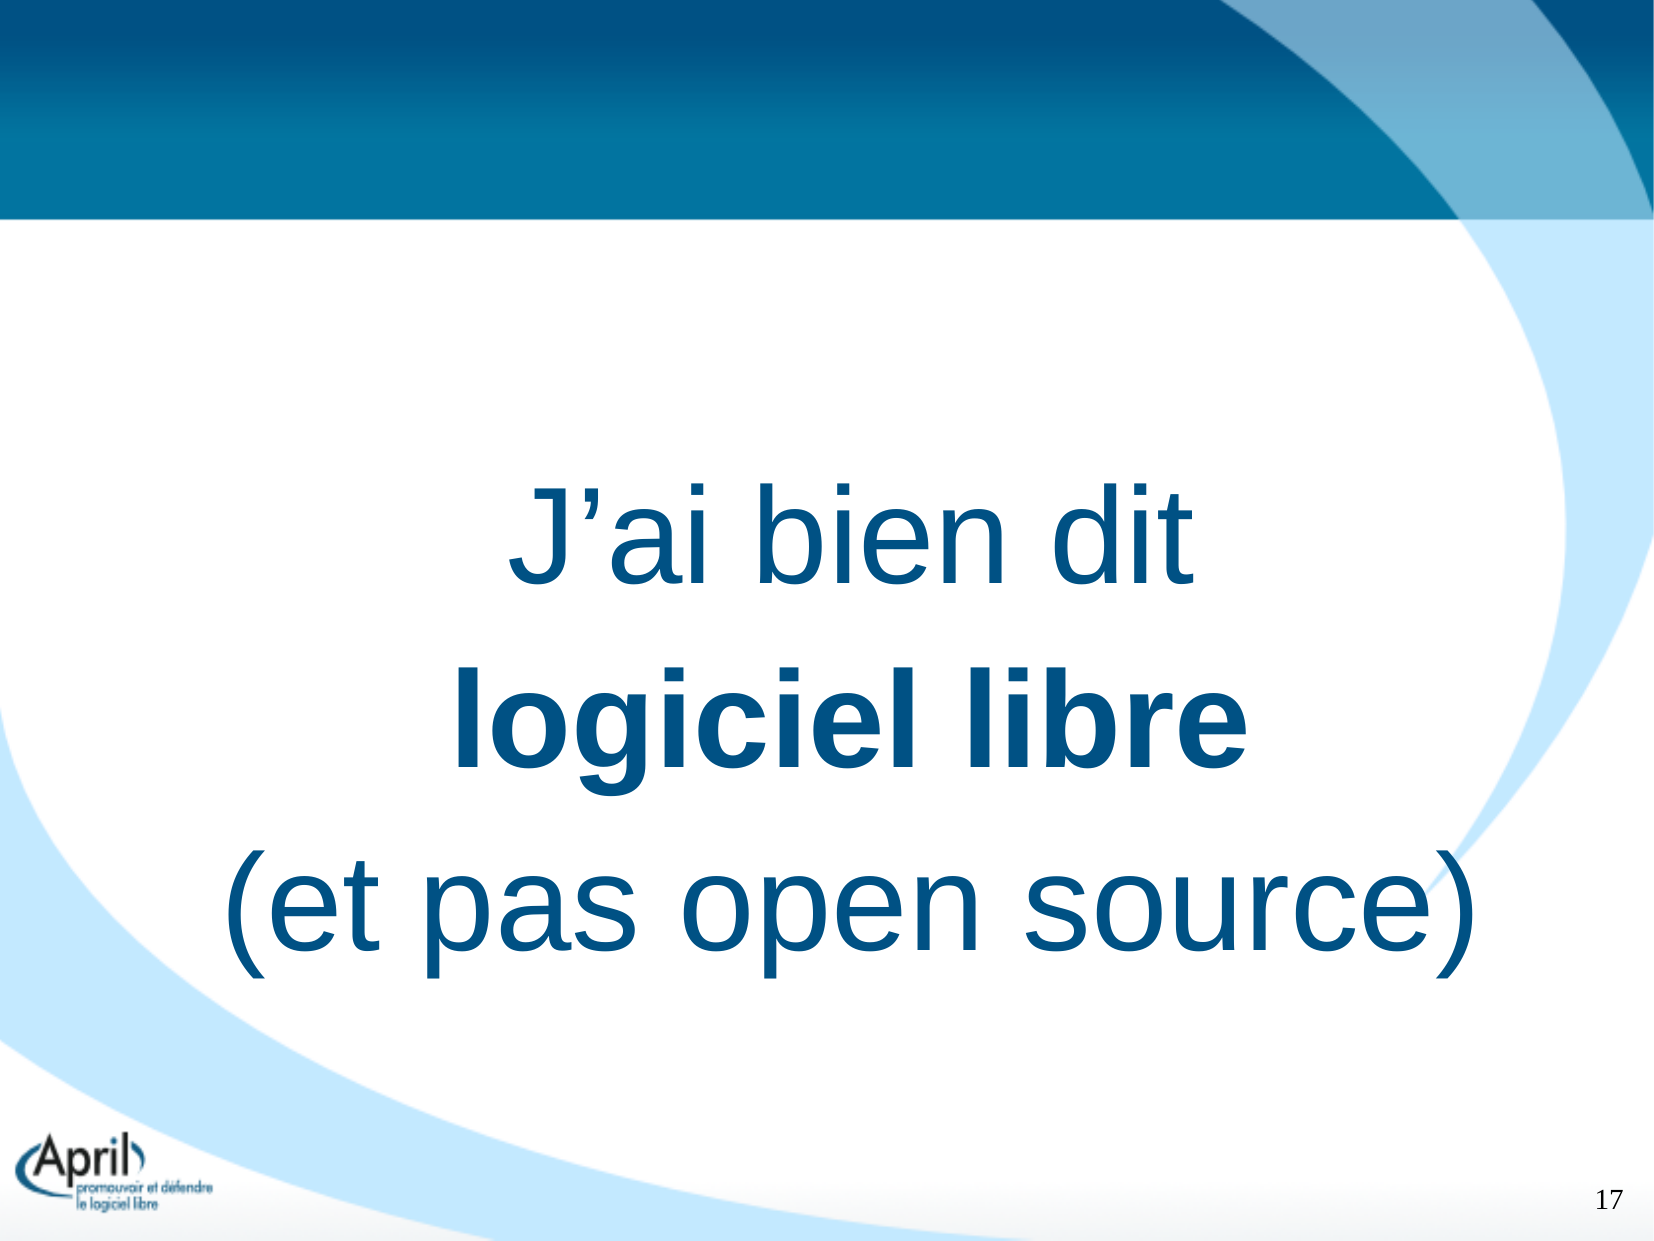

#
J’ai bien dit
logiciel libre
(et pas open source)
17